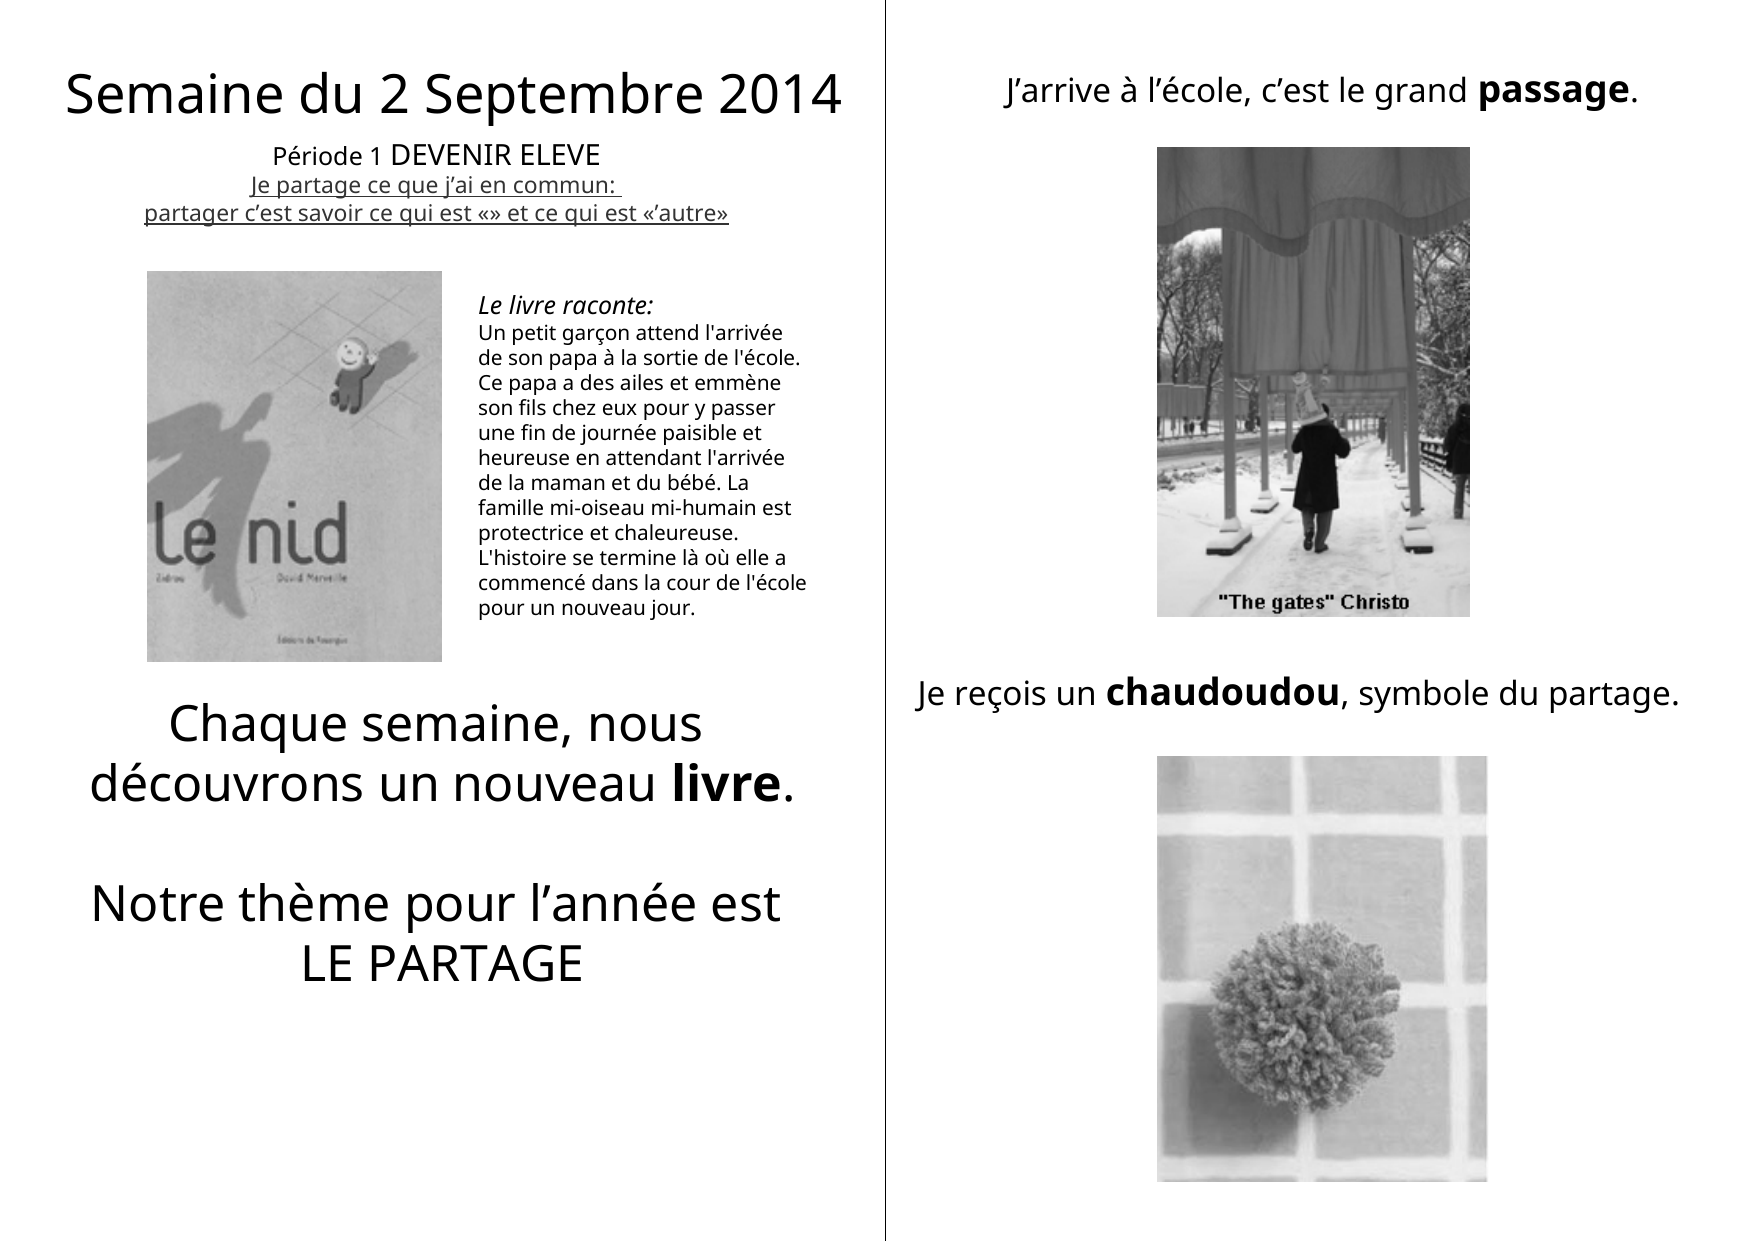

Semaine du 2 Septembre 2014
J’arrive à l’école, c’est le grand passage.
Période 1 DEVENIR ELEVE
Je partage ce que j’ai en commun:
partager c’est savoir ce qui est «» et ce qui est «’autre»
Le livre raconte:
Un petit garçon attend l'arrivée de son papa à la sortie de l'école. Ce papa a des ailes et emmène son fils chez eux pour y passer une fin de journée paisible et heureuse en attendant l'arrivée de la maman et du bébé. La famille mi-oiseau mi-humain est protectrice et chaleureuse. L'histoire se termine là où elle a commencé dans la cour de l'école pour un nouveau jour.
Je reçois un chaudoudou, symbole du partage.
Chaque semaine, nous
découvrons un nouveau livre.
Notre thème pour l’année est
LE PARTAGE